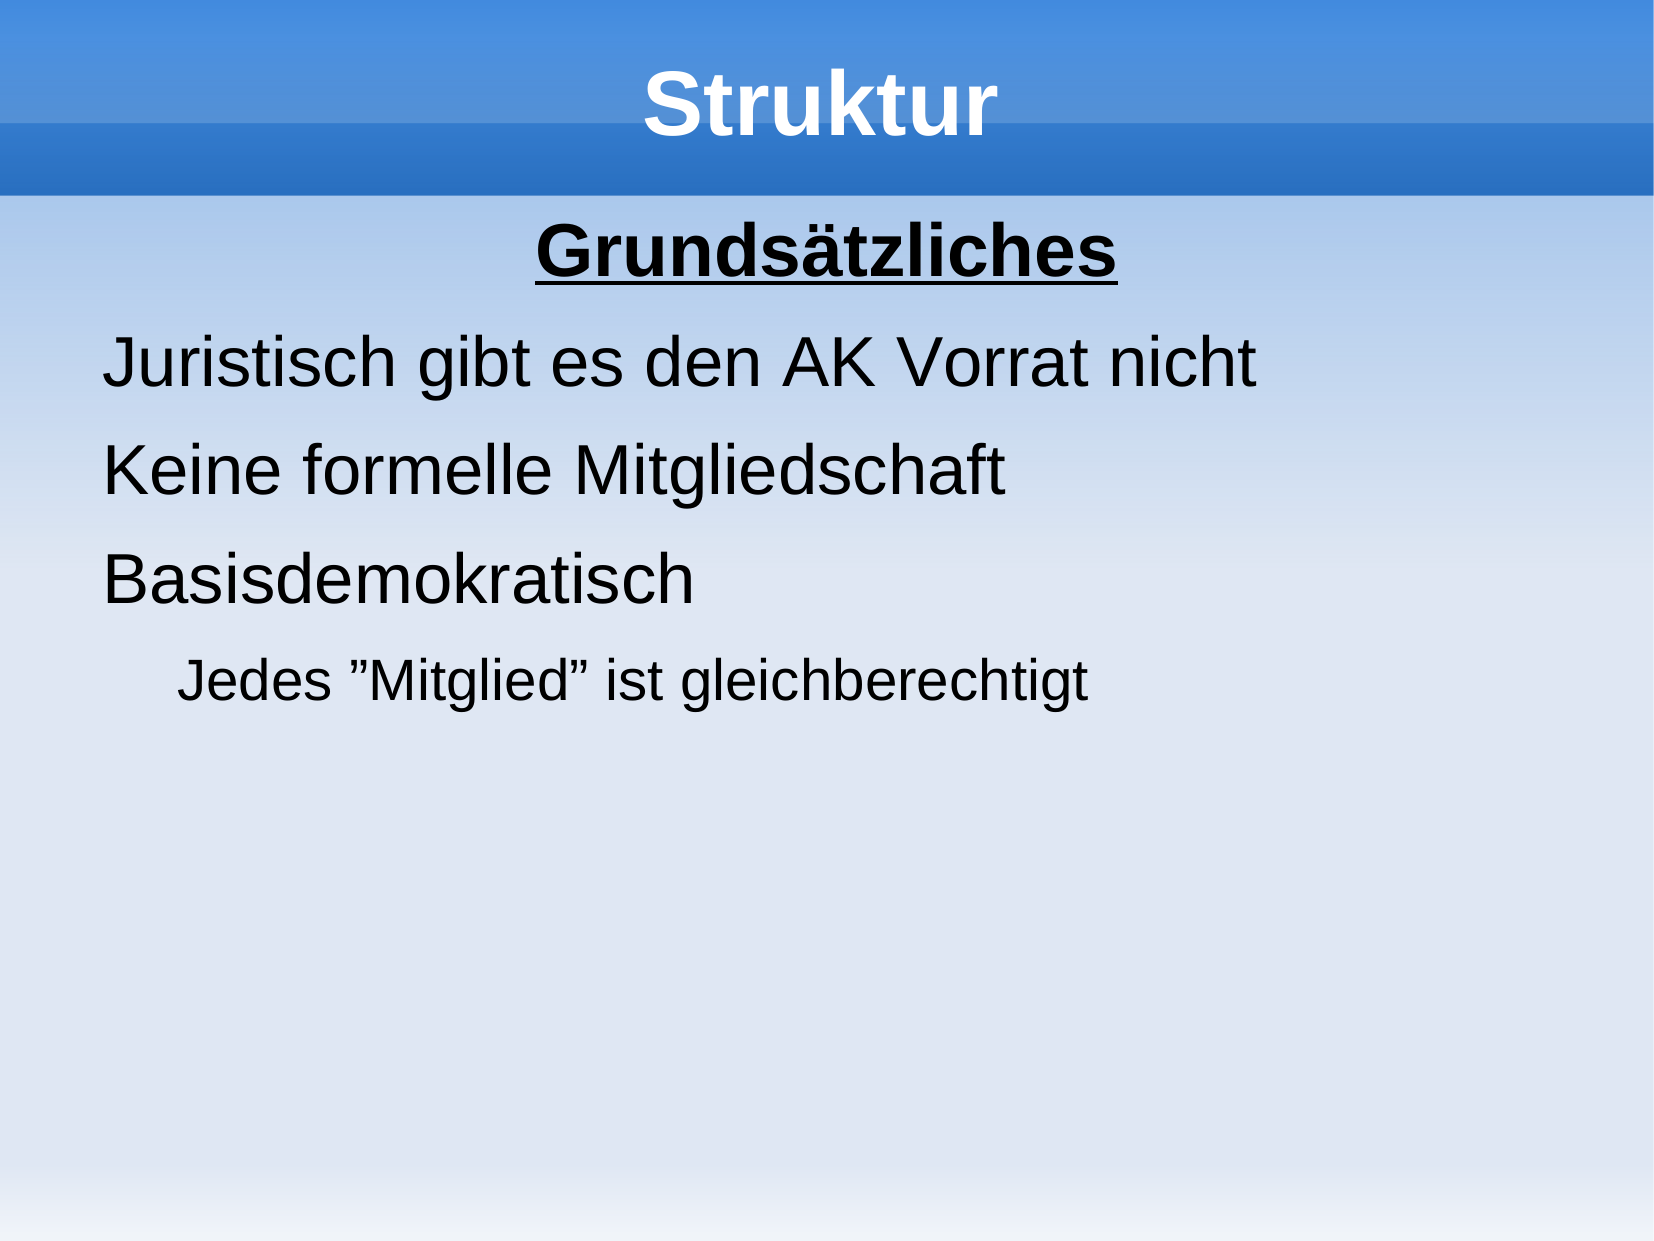

# Struktur
Grundsätzliches
 Juristisch gibt es den AK Vorrat nicht
 Keine formelle Mitgliedschaft
 Basisdemokratisch
Jedes ”Mitglied” ist gleichberechtigt